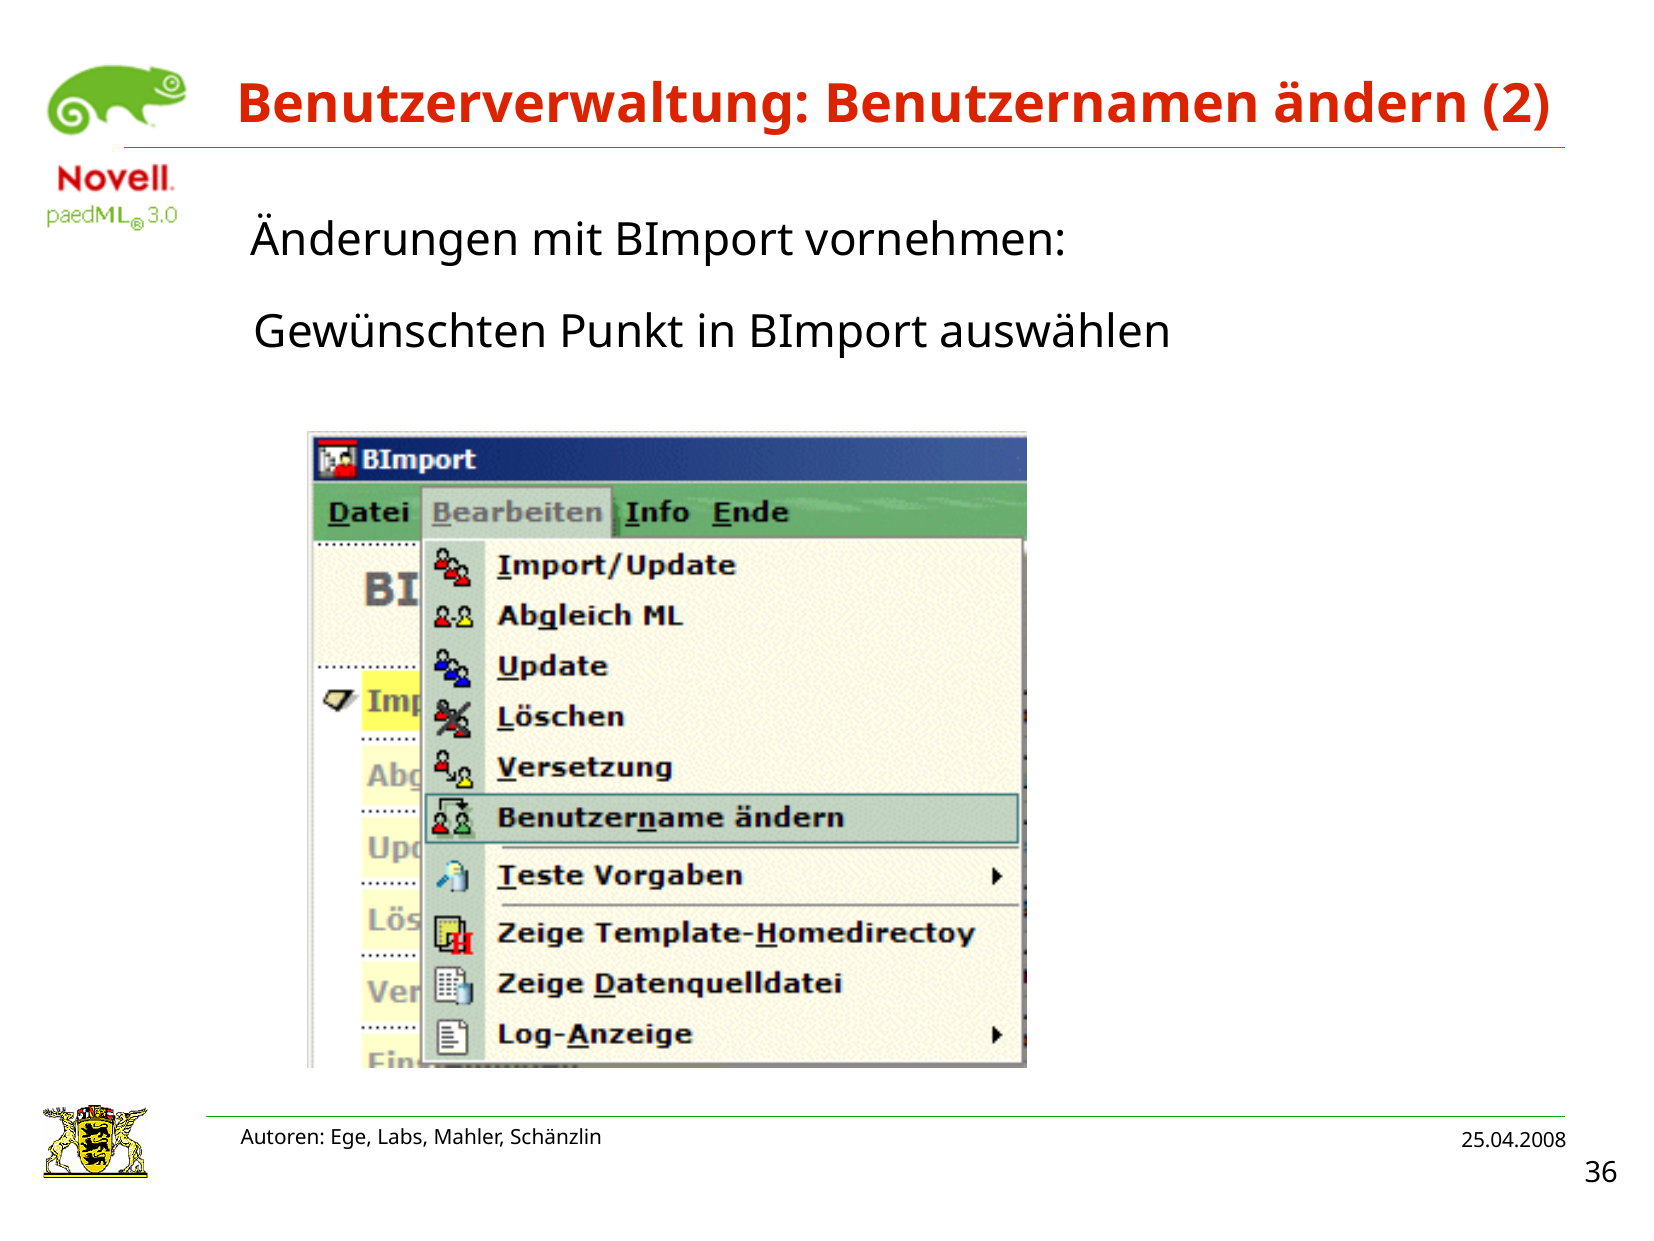

Benutzerverwaltung: Benutzernamen ändern (2)
# Änderungen mit BImport vornehmen:
Gewünschten Punkt in BImport auswählen
Autoren: Ege, Labs, Mahler, Schänzlin
25.04.2008
36